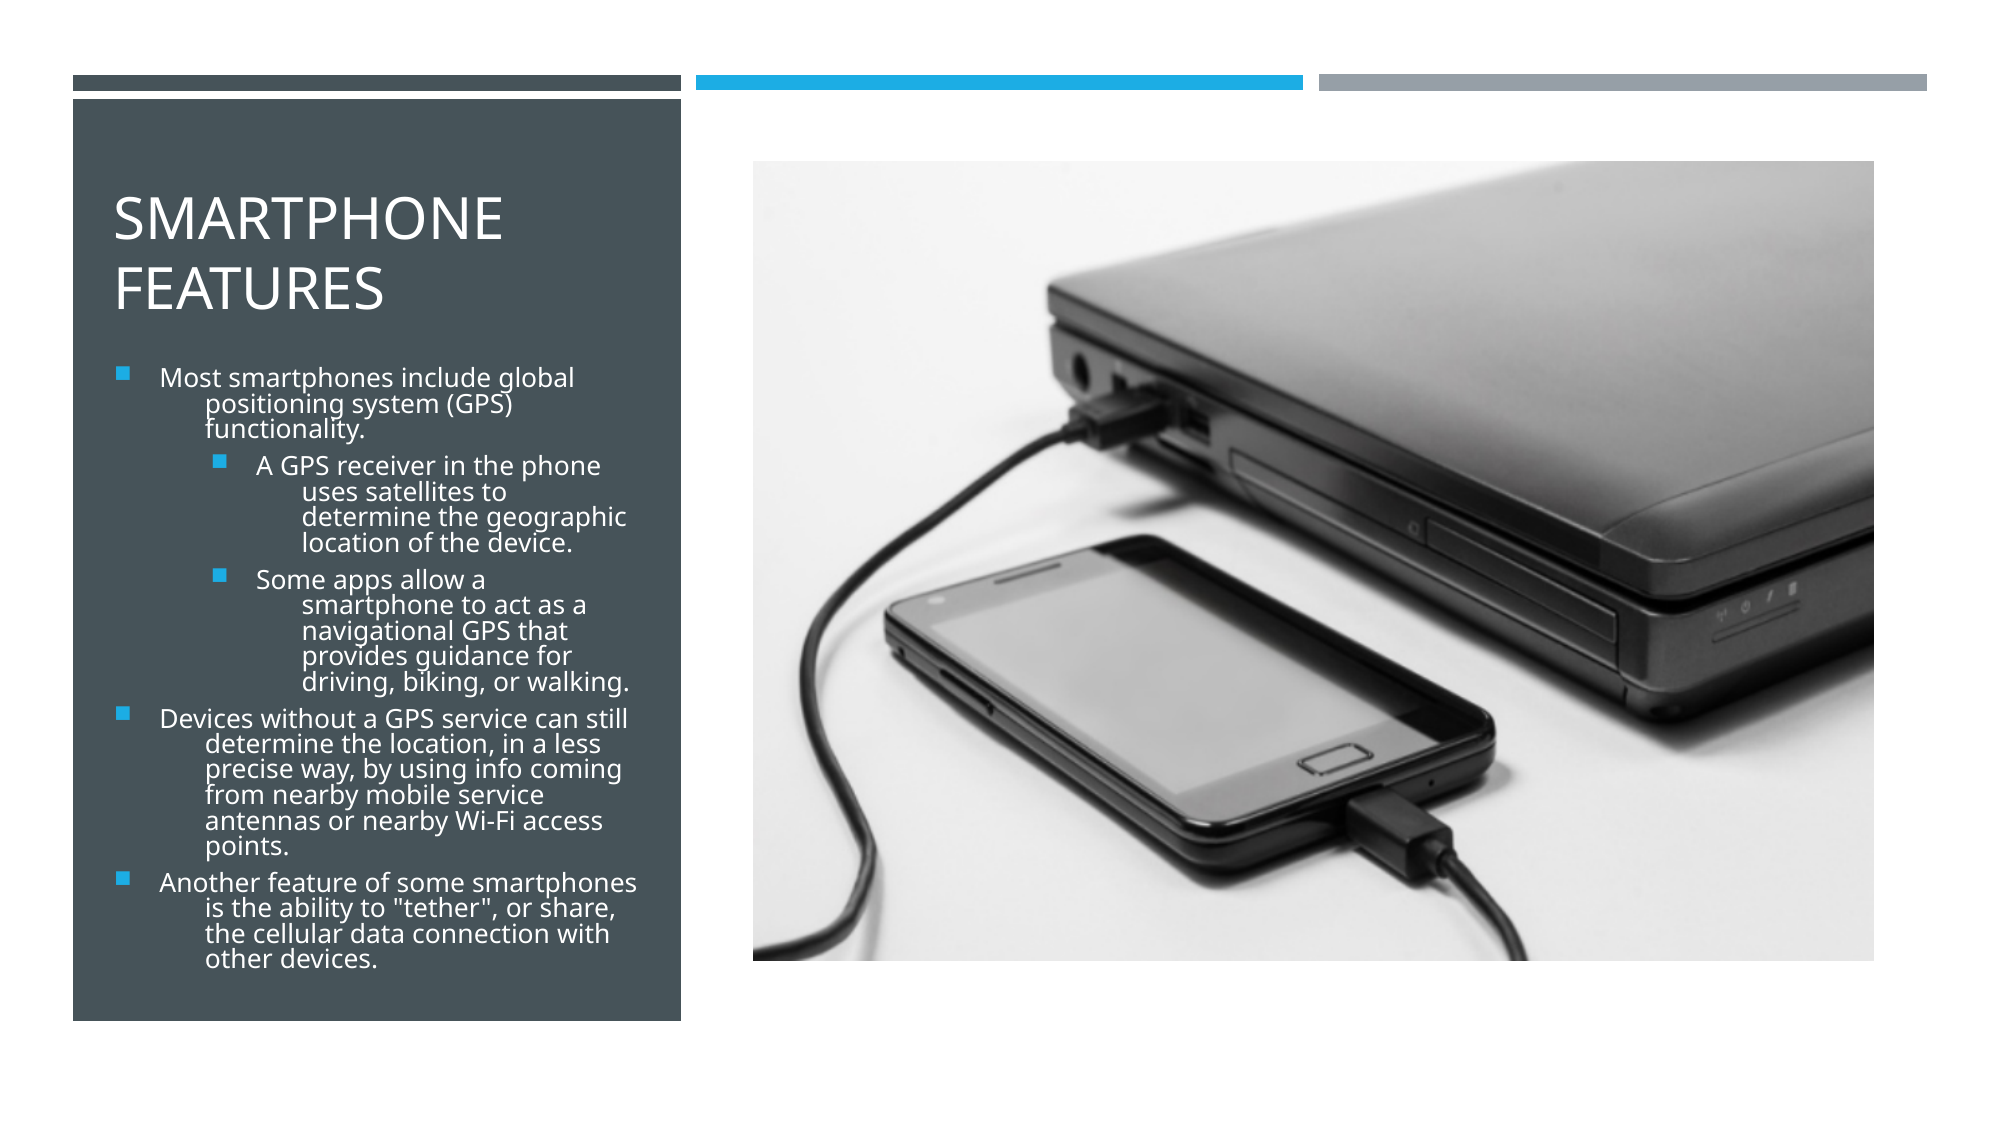

# Smartphone Features
Most smartphones include global positioning system (GPS) functionality.
A GPS receiver in the phone uses satellites to determine the geographic location of the device.
Some apps allow a smartphone to act as a navigational GPS that provides guidance for driving, biking, or walking.
Devices without a GPS service can still determine the location, in a less precise way, by using info coming from nearby mobile service antennas or nearby Wi-Fi access points.
Another feature of some smartphones is the ability to "tether", or share, the cellular data connection with other devices.